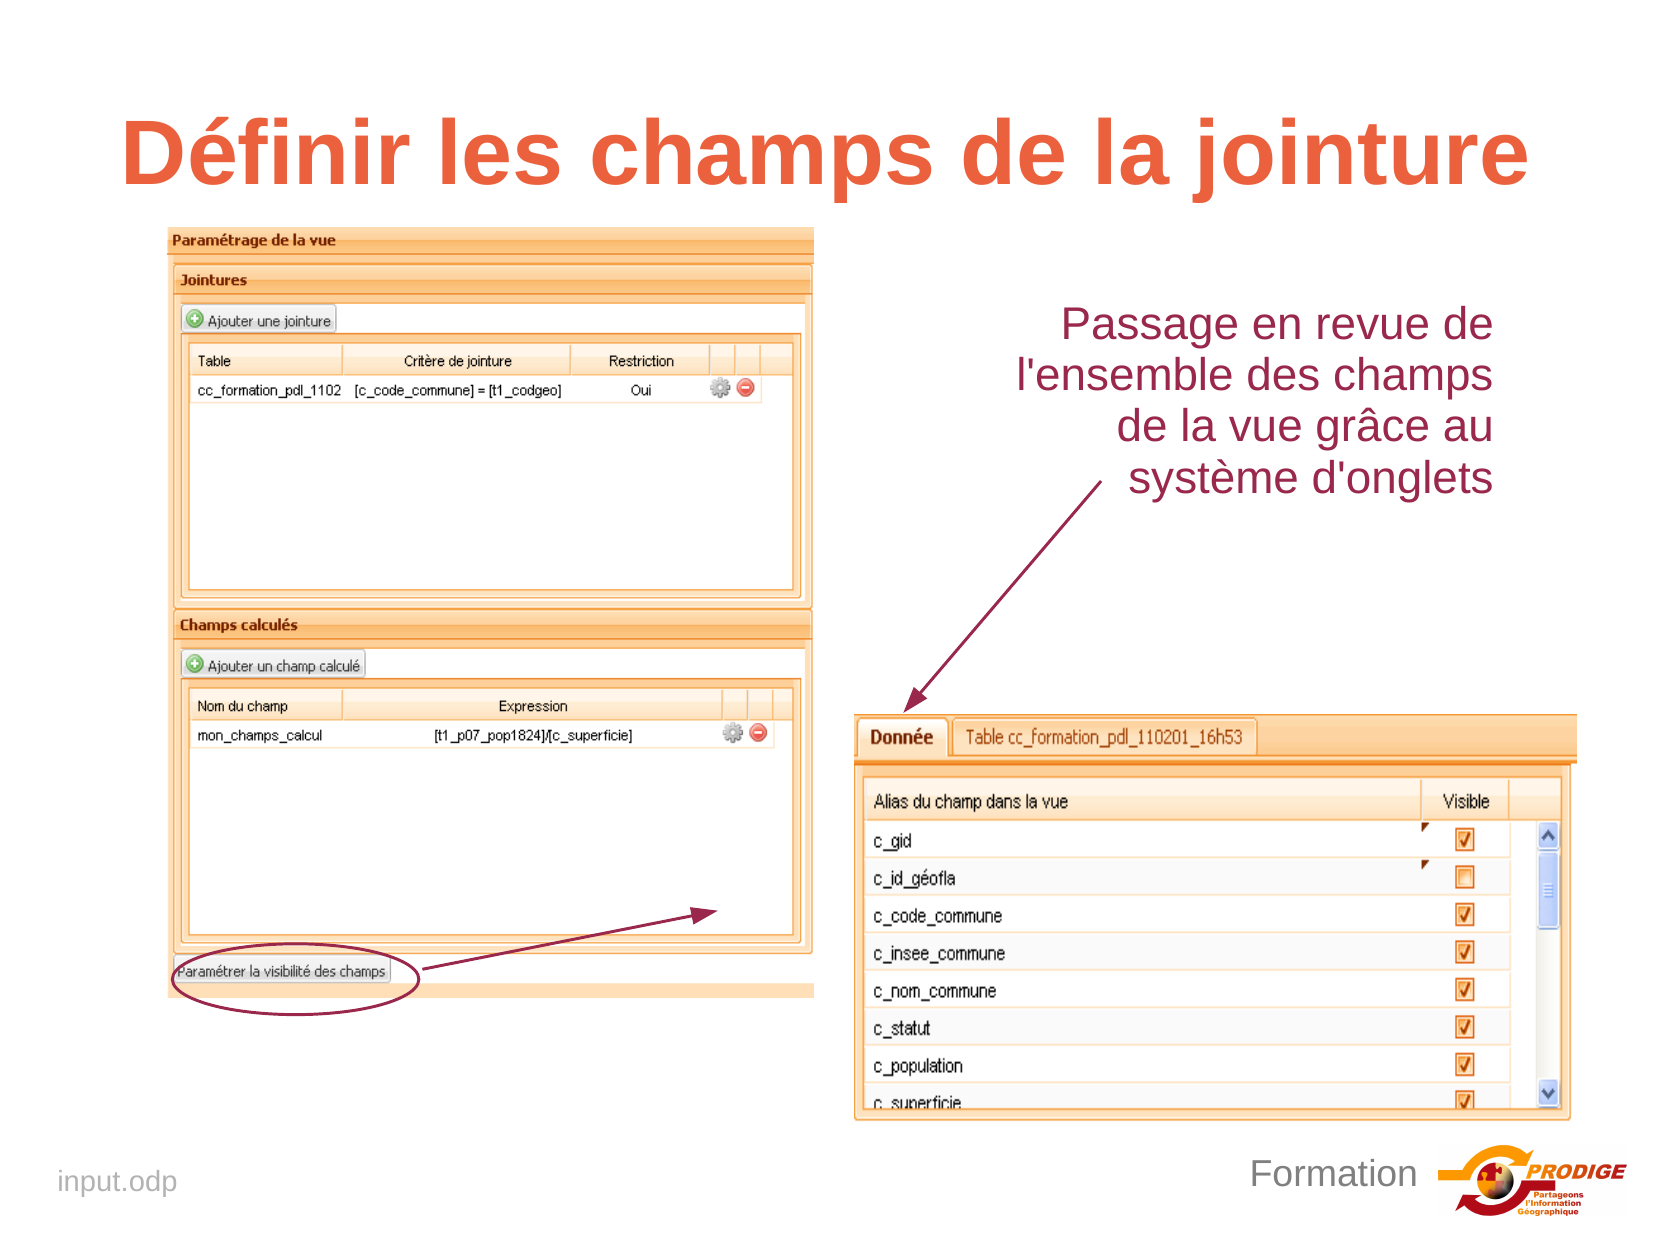

# Définir les champs de la jointure
Passage en revue de l'ensemble des champs de la vue grâce au système d'onglets